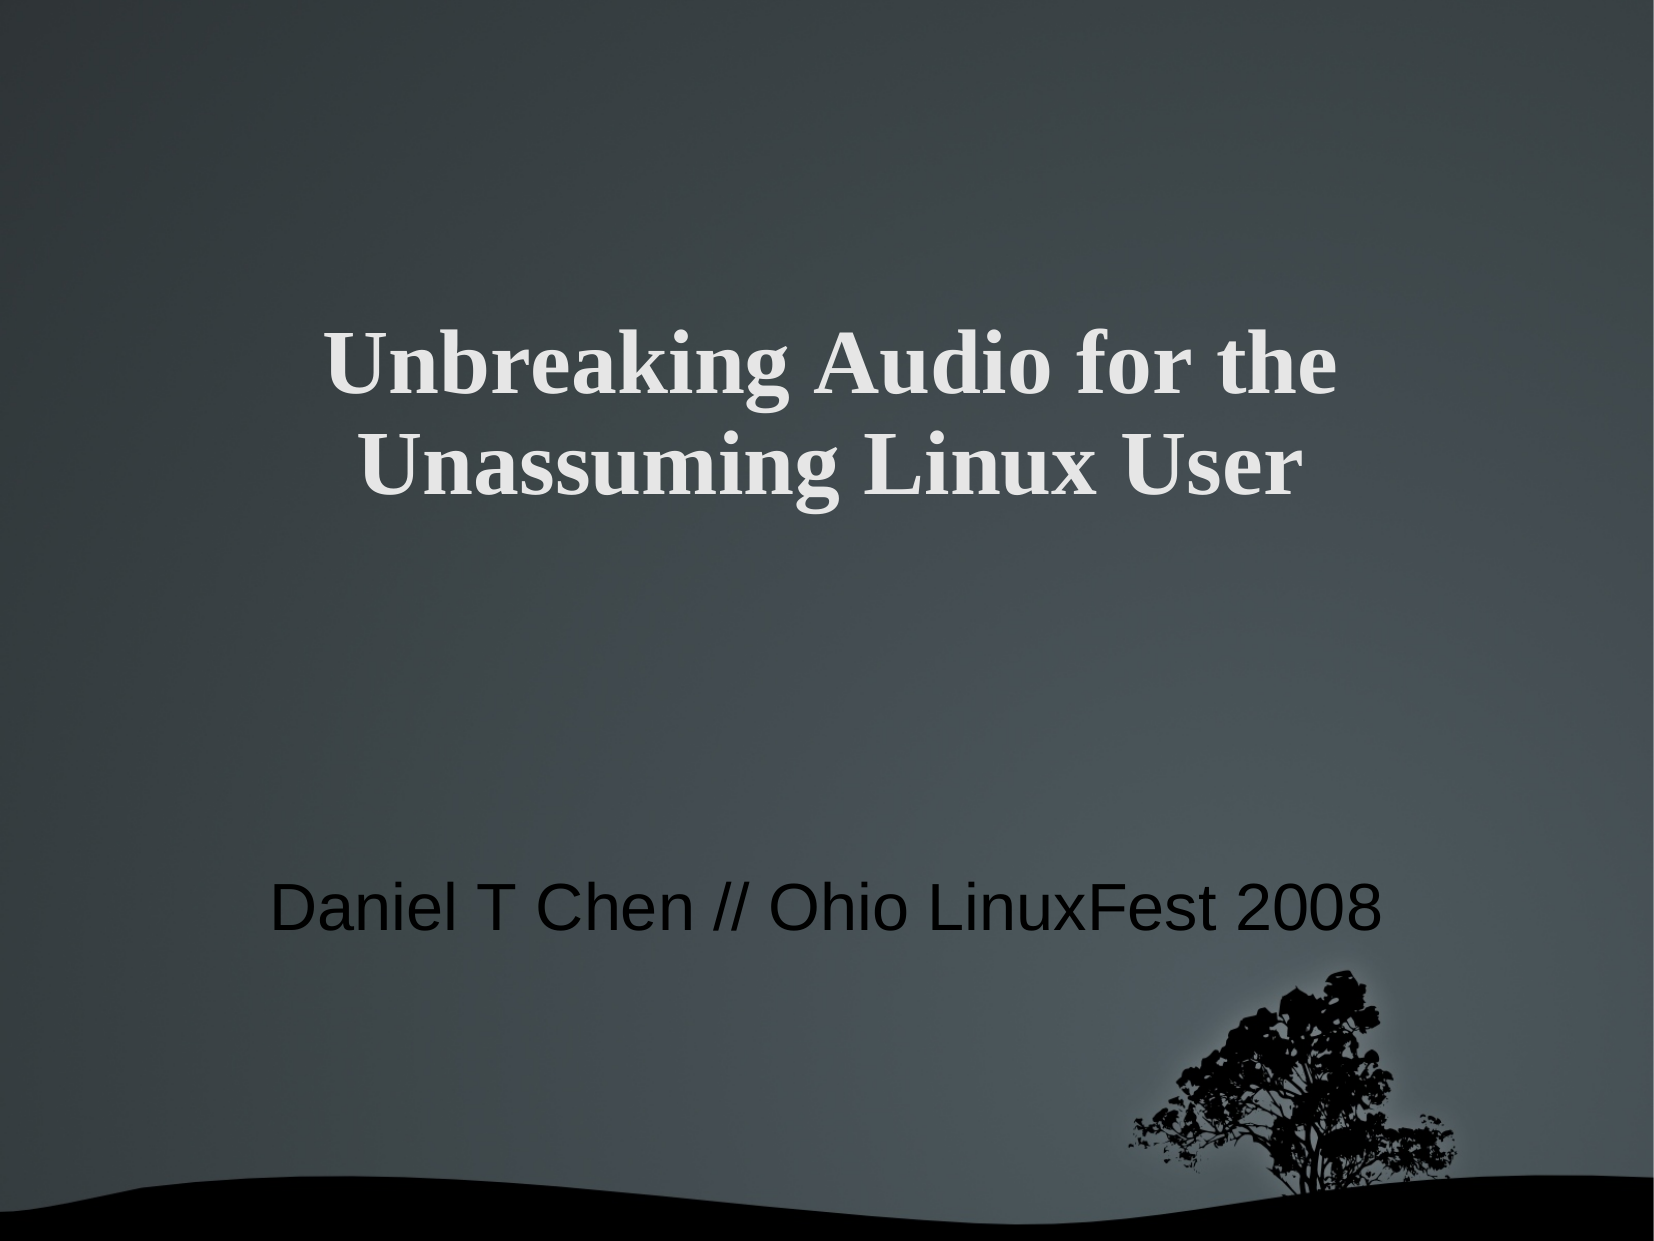

# Unbreaking Audio for the Unassuming Linux User
Daniel T Chen // Ohio LinuxFest 2008